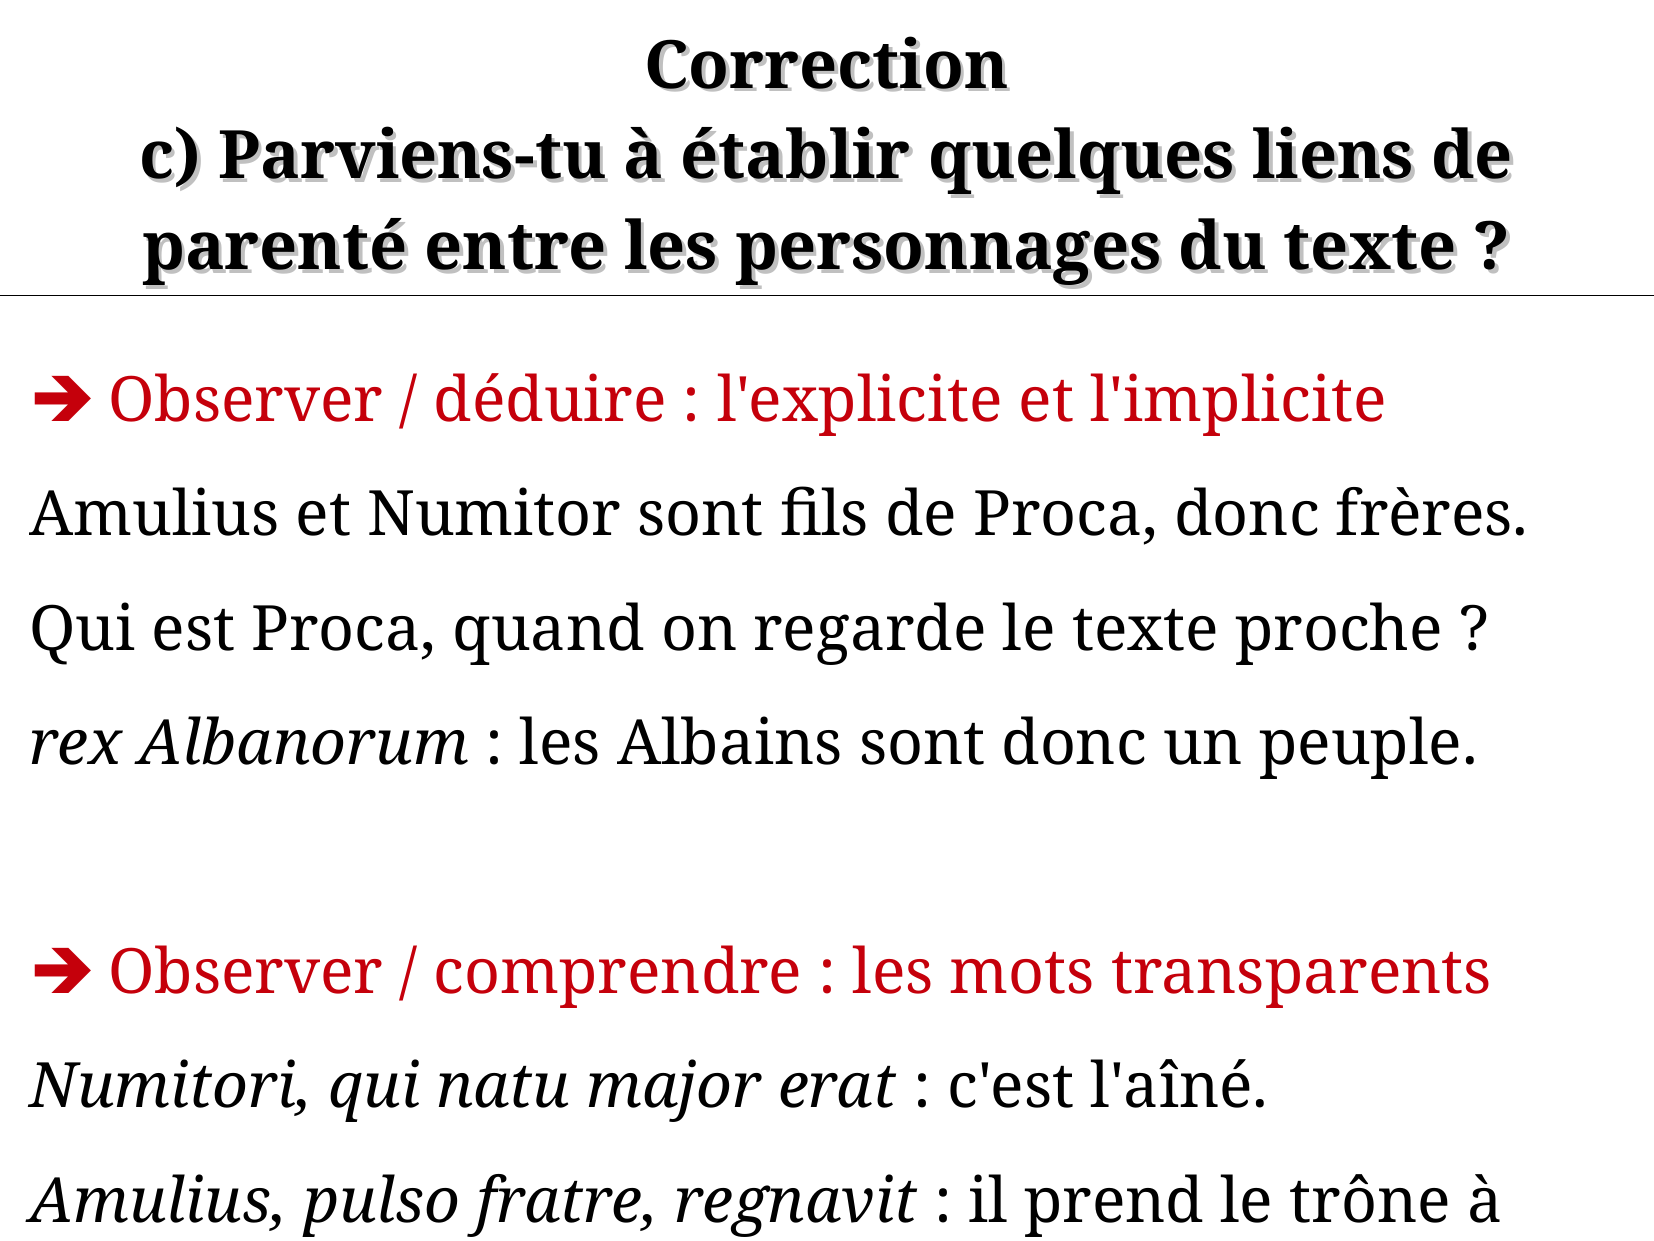

# Correction c) Parviens-tu à établir quelques liens de parenté entre les personnages du texte ?
 Observer / déduire : l'explicite et l'implicite
Amulius et Numitor sont fils de Proca, donc frères.
Qui est Proca, quand on regarde le texte proche ?
rex Albanorum : les Albains sont donc un peuple.
 Observer / comprendre : les mots transparents
Numitori, qui natu major erat : c'est l'aîné.
Amulius, pulso fratre, regnavit : il prend le trône à l'aîné.